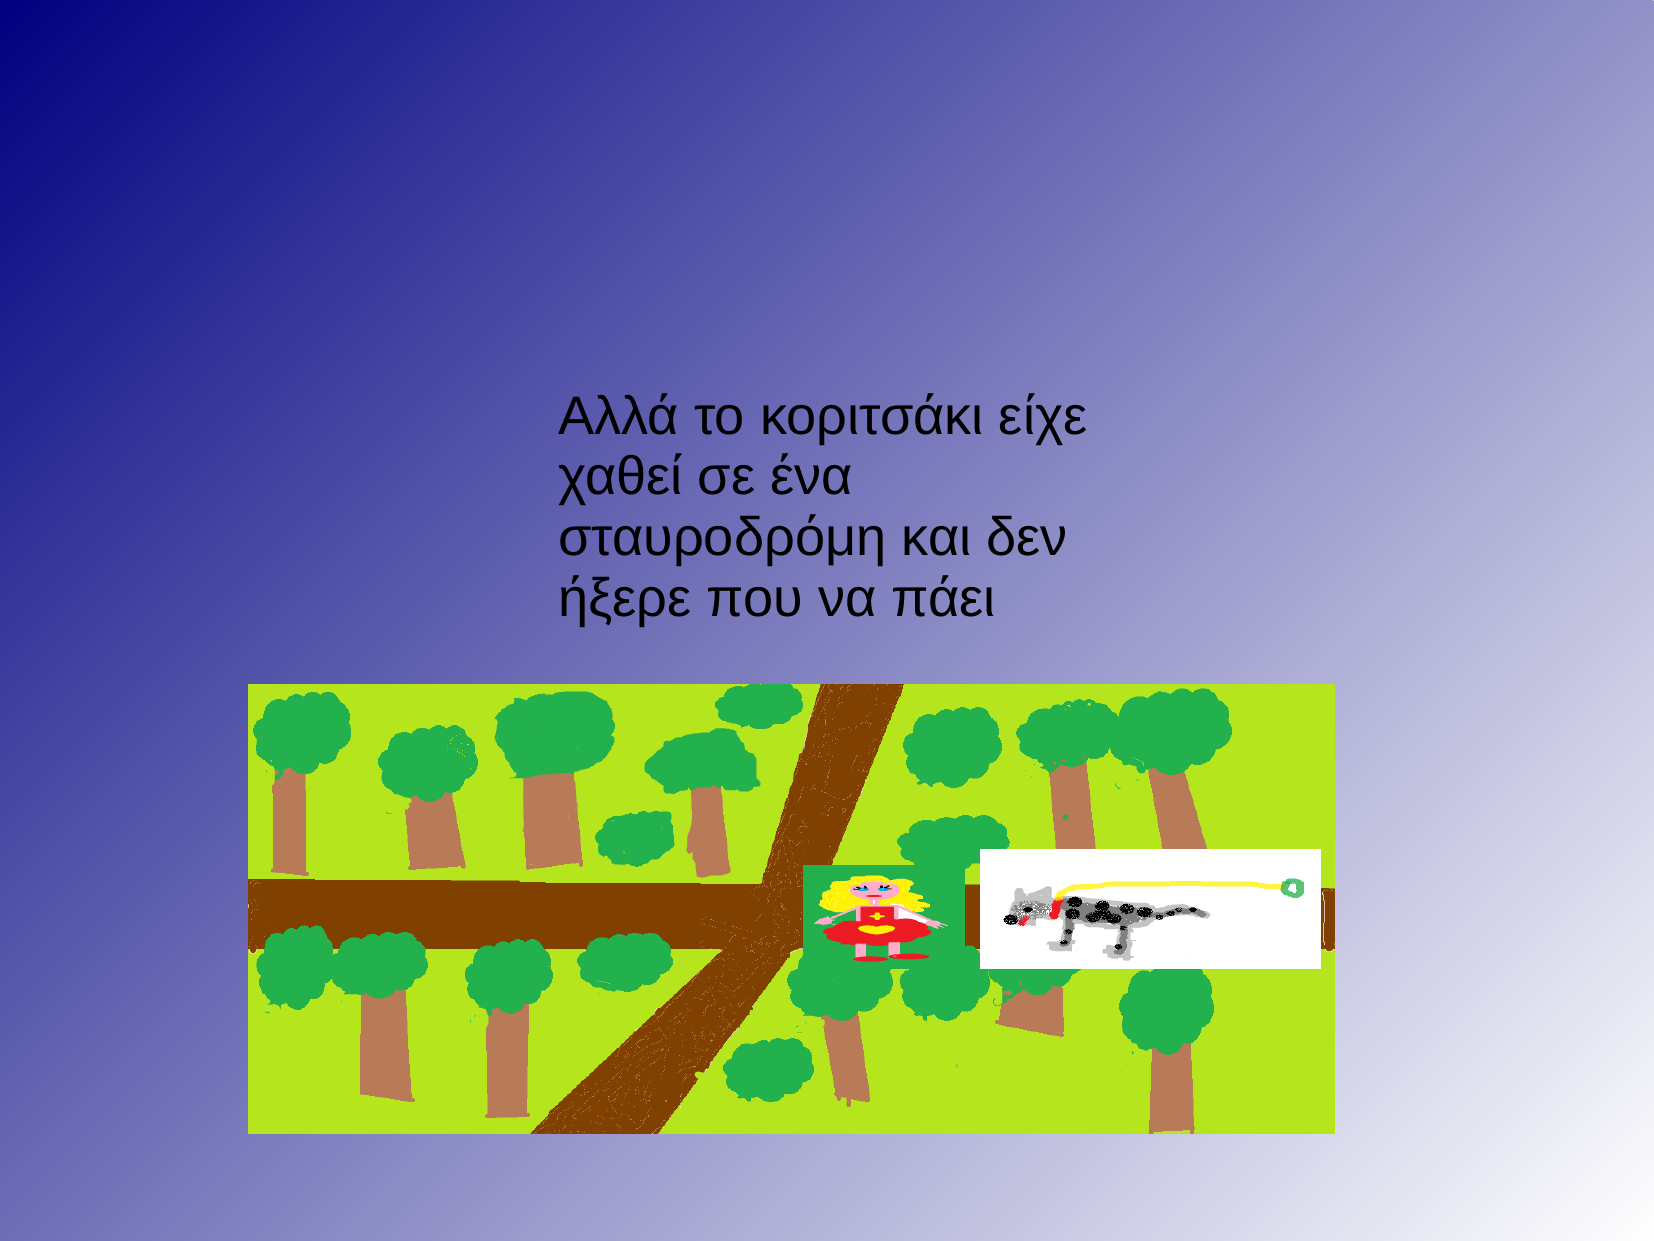

Αλλά το κοριτσάκι είχε χαθεί σε ένα σταυροδρόμη και δεν ήξερε που να πάει